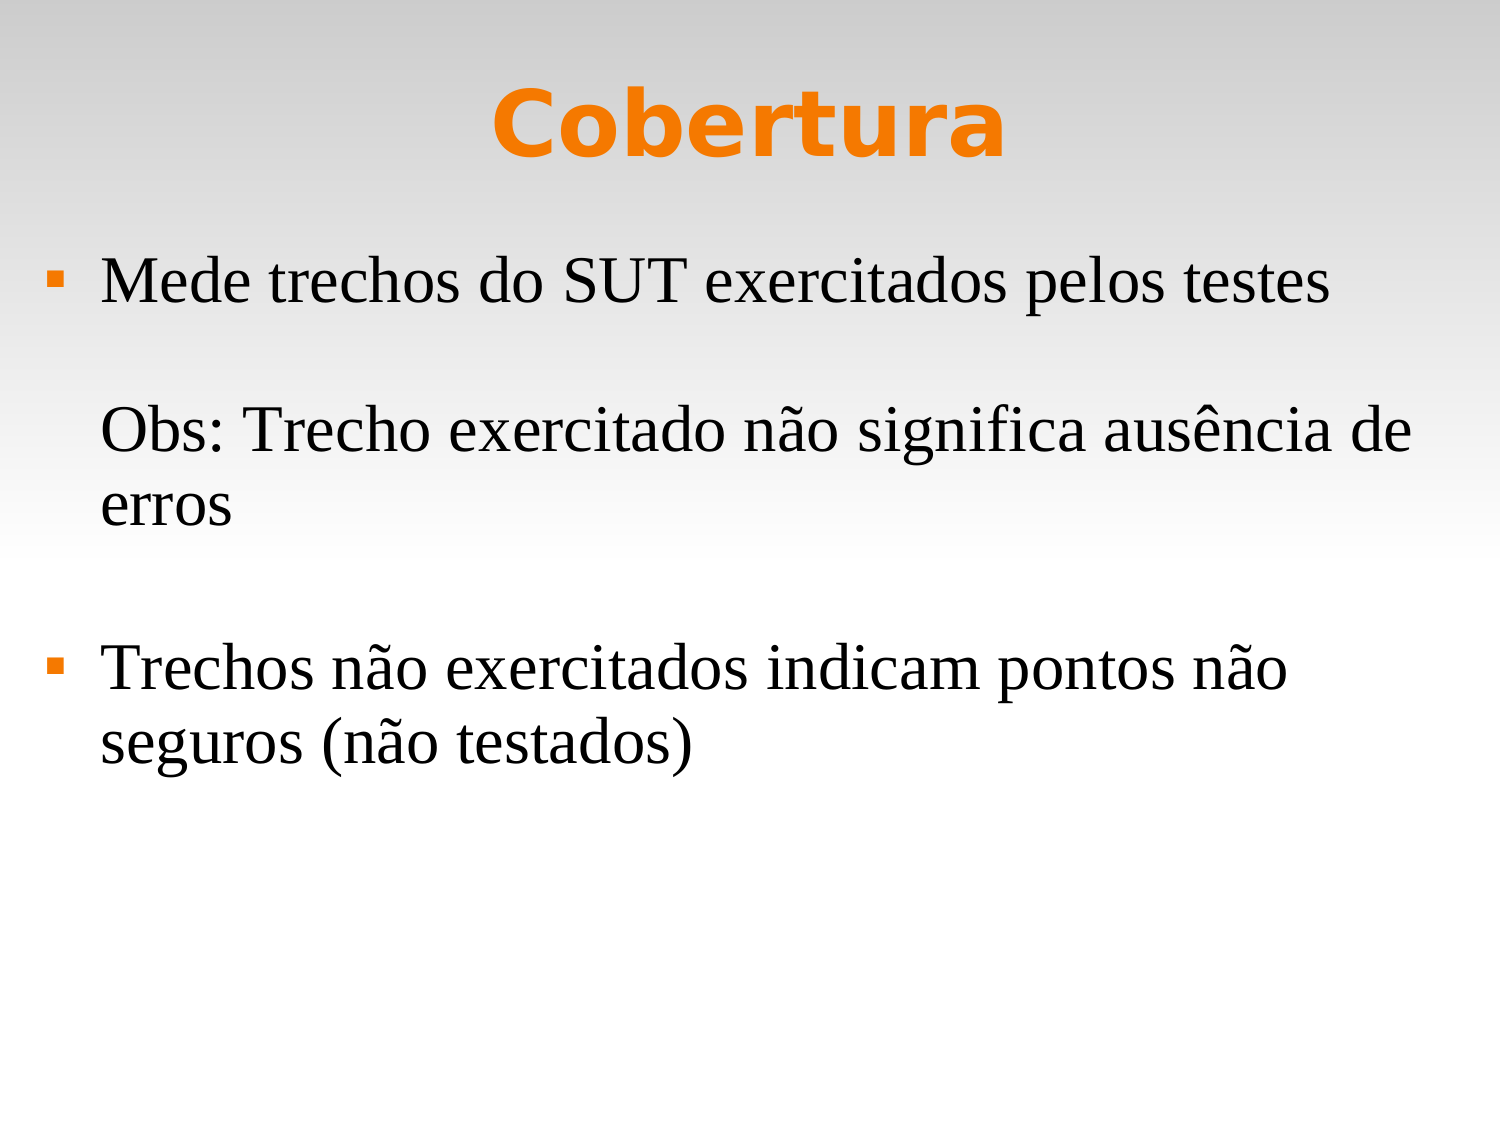

# Cobertura
Mede trechos do SUT exercitados pelos testes
Obs: Trecho exercitado não significa ausência de erros
Trechos não exercitados indicam pontos não seguros (não testados)